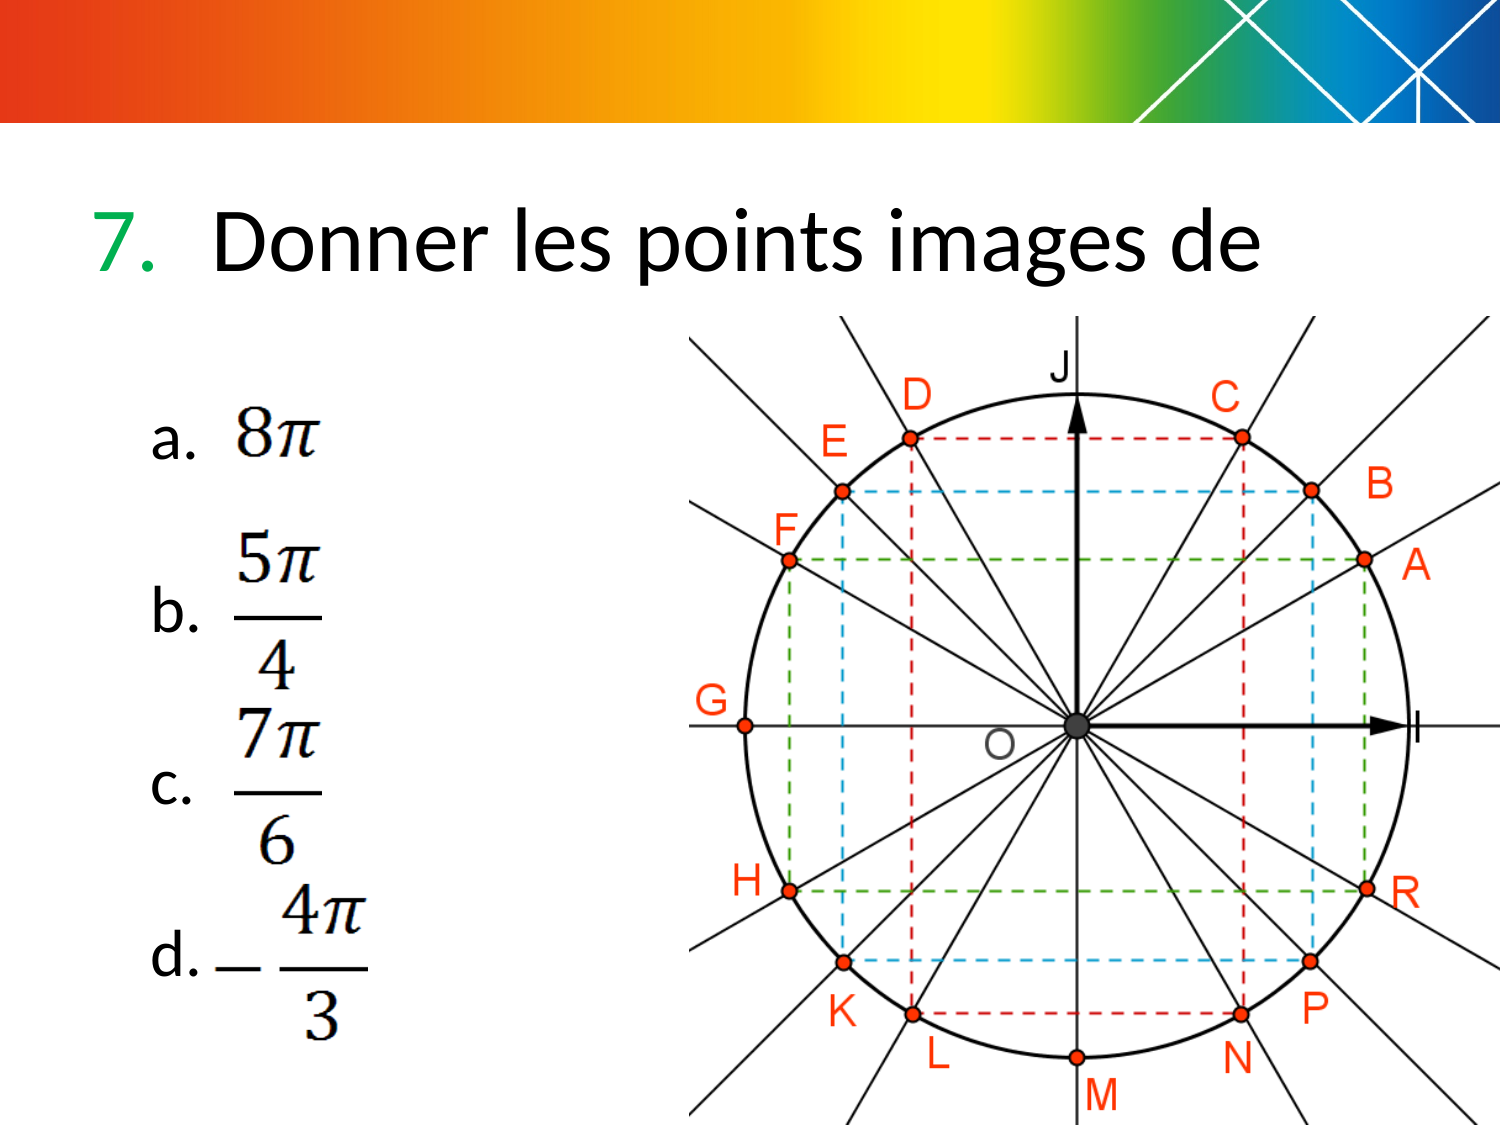

# Donner les points images de
a.
b.
c.
d.